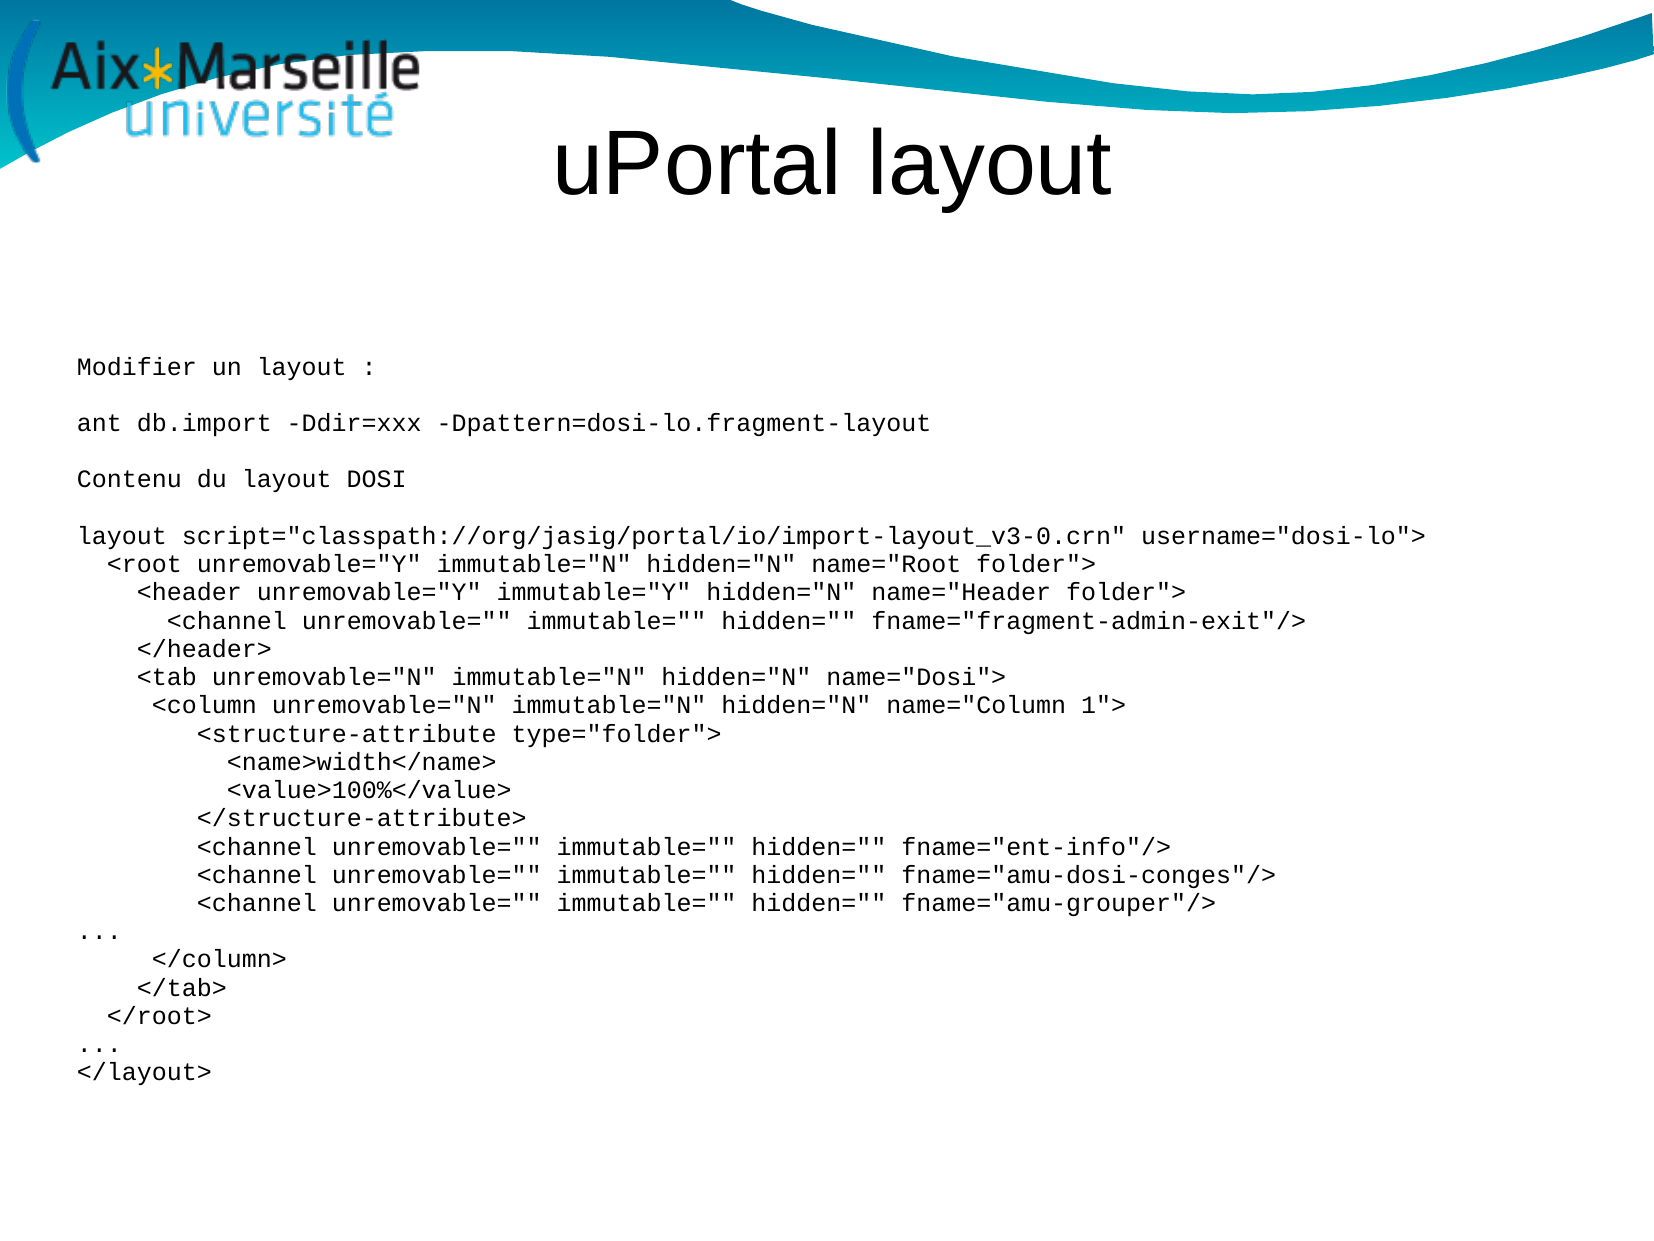

# uPortal layout
Modifier un layout :
ant db.import -Ddir=xxx -Dpattern=dosi-lo.fragment-layout
Contenu du layout DOSI
layout script="classpath://org/jasig/portal/io/import-layout_v3-0.crn" username="dosi-lo">
 <root unremovable="Y" immutable="N" hidden="N" name="Root folder">
 <header unremovable="Y" immutable="Y" hidden="N" name="Header folder">
 <channel unremovable="" immutable="" hidden="" fname="fragment-admin-exit"/>
 </header>
 <tab unremovable="N" immutable="N" hidden="N" name="Dosi">
 <column unremovable="N" immutable="N" hidden="N" name="Column 1">
 <structure-attribute type="folder">
 <name>width</name>
 <value>100%</value>
 </structure-attribute>
 <channel unremovable="" immutable="" hidden="" fname="ent-info"/>
 <channel unremovable="" immutable="" hidden="" fname="amu-dosi-conges"/>
 <channel unremovable="" immutable="" hidden="" fname="amu-grouper"/>
...
 </column>
 </tab>
 </root>
...
</layout>